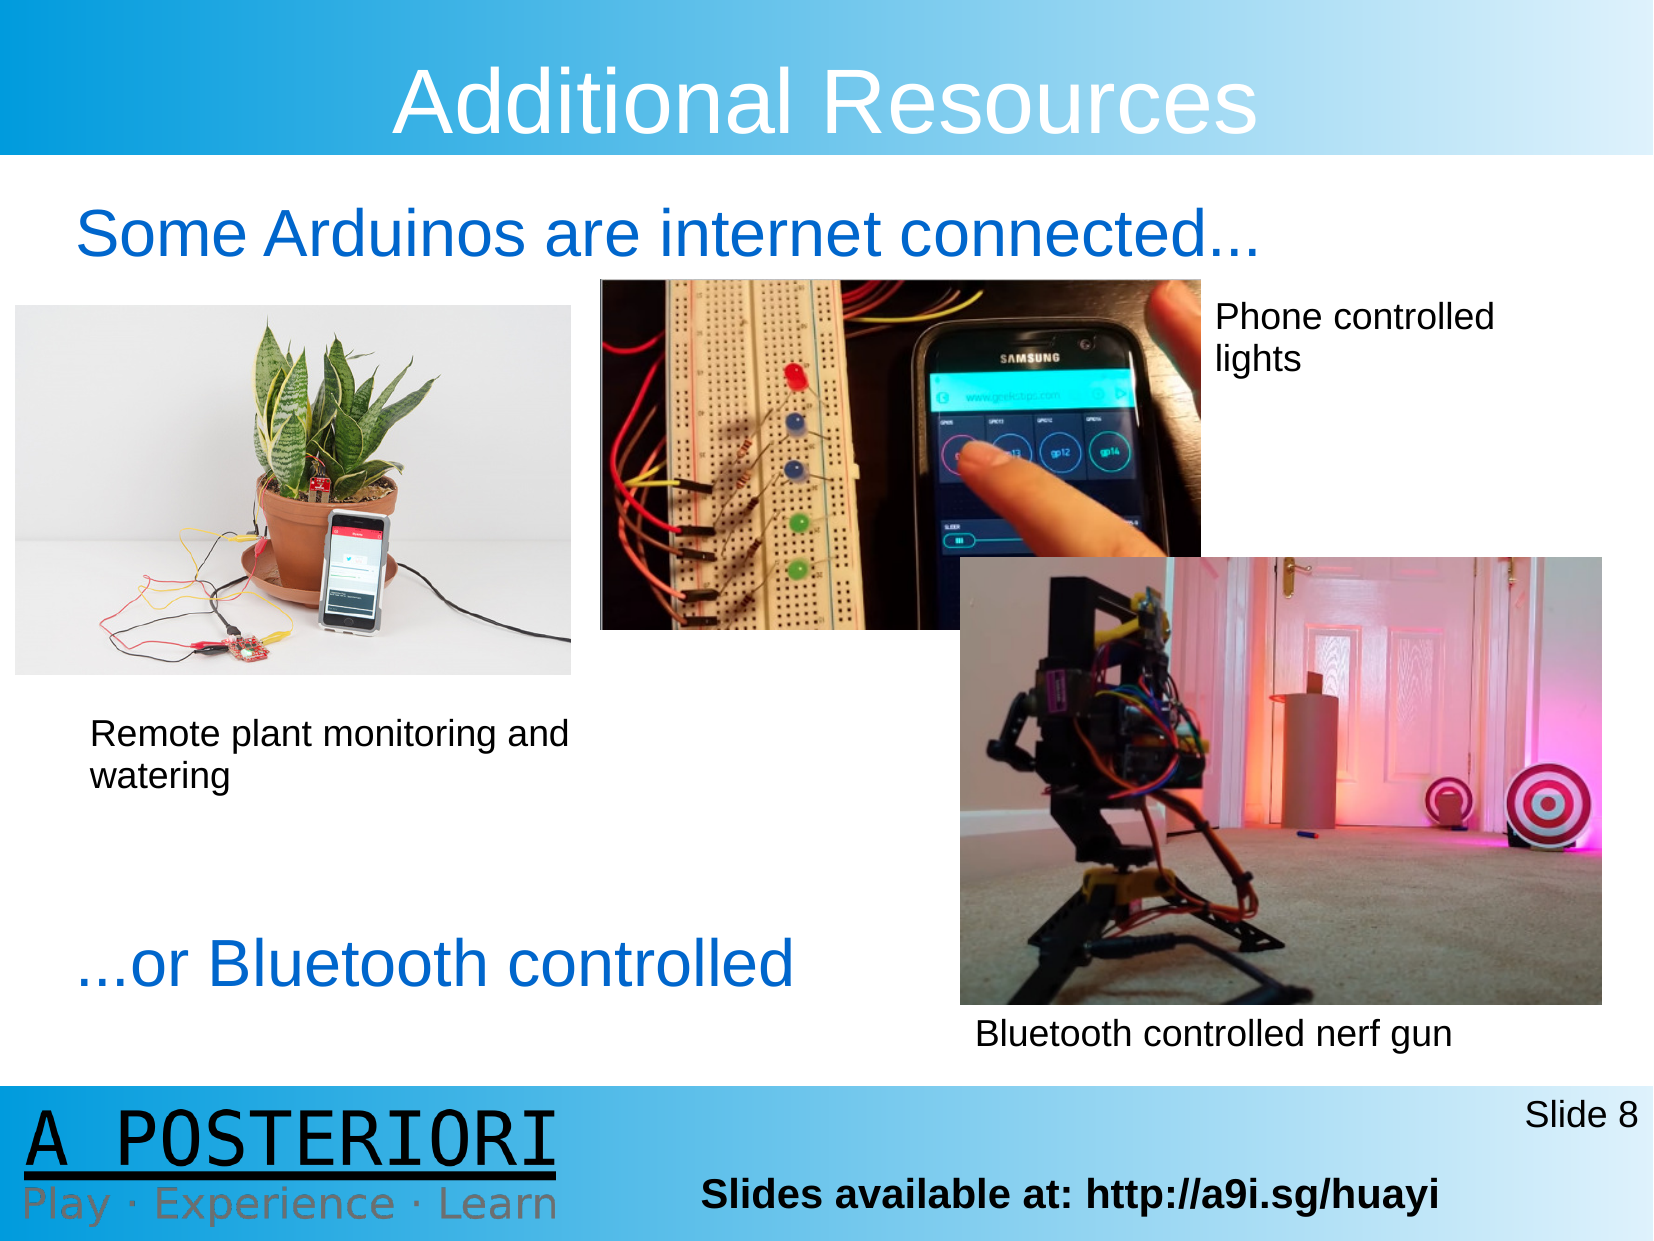

# Additional Resources
Some Arduinos are internet connected...
...or Bluetooth controlled
Phone controlled lights
Remote plant monitoring and watering
Bluetooth controlled nerf gun